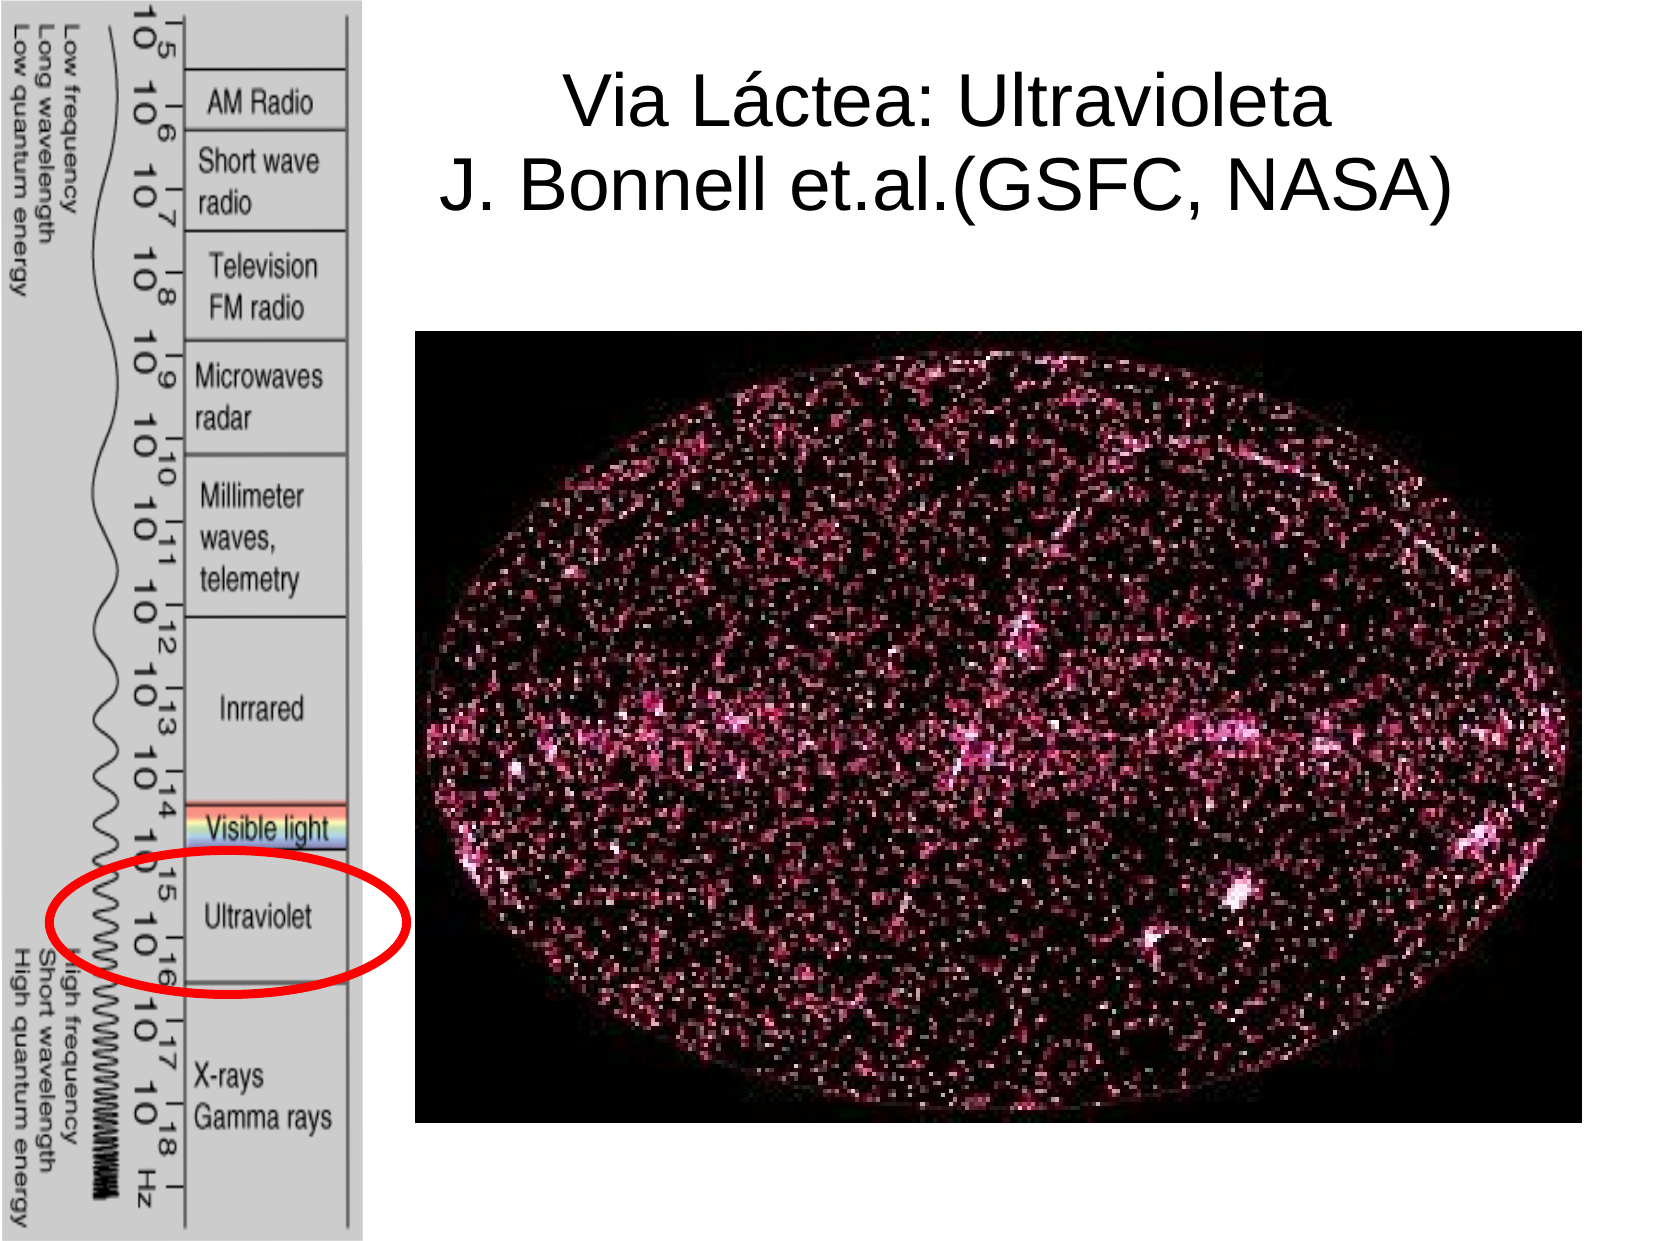

# Via Láctea: Ultravioleta J. Bonnell et.al.(GSFC, NASA)